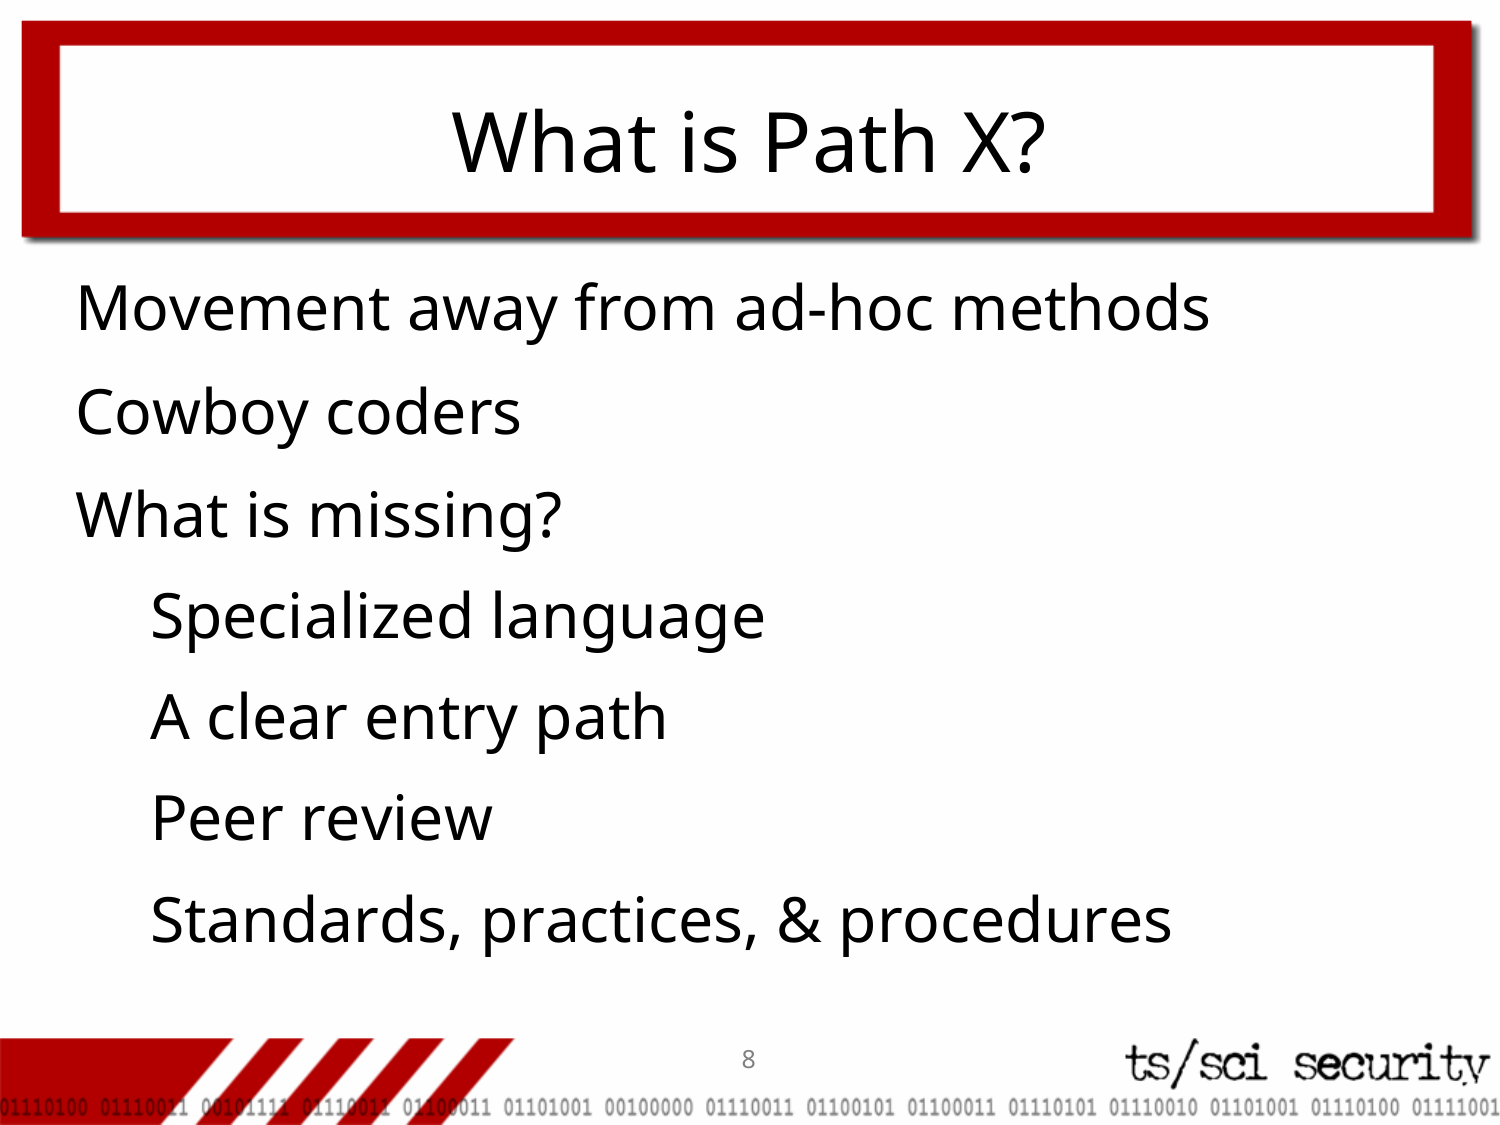

What is Path X?
Movement away from ad-hoc methods
Cowboy coders
What is missing?
Specialized language
A clear entry path
Peer review
Standards, practices, & procedures
8